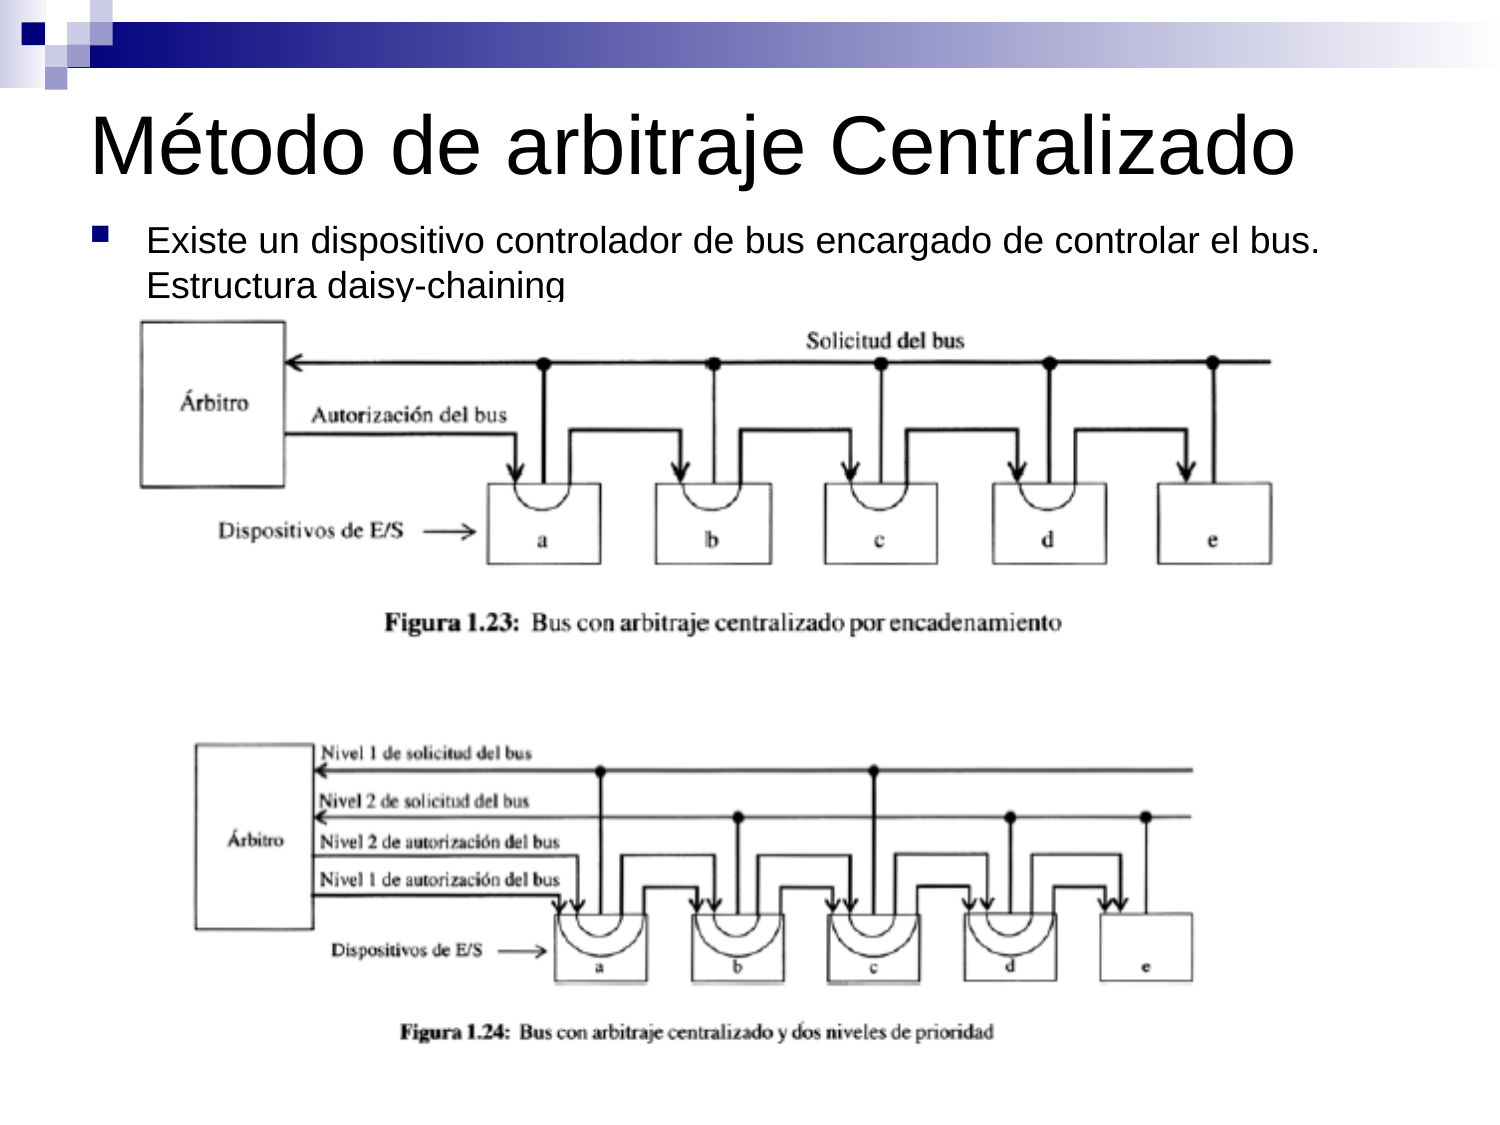

# Método de arbitraje Centralizado
Existe un dispositivo controlador de bus encargado de controlar el bus. Estructura daisy-chaining